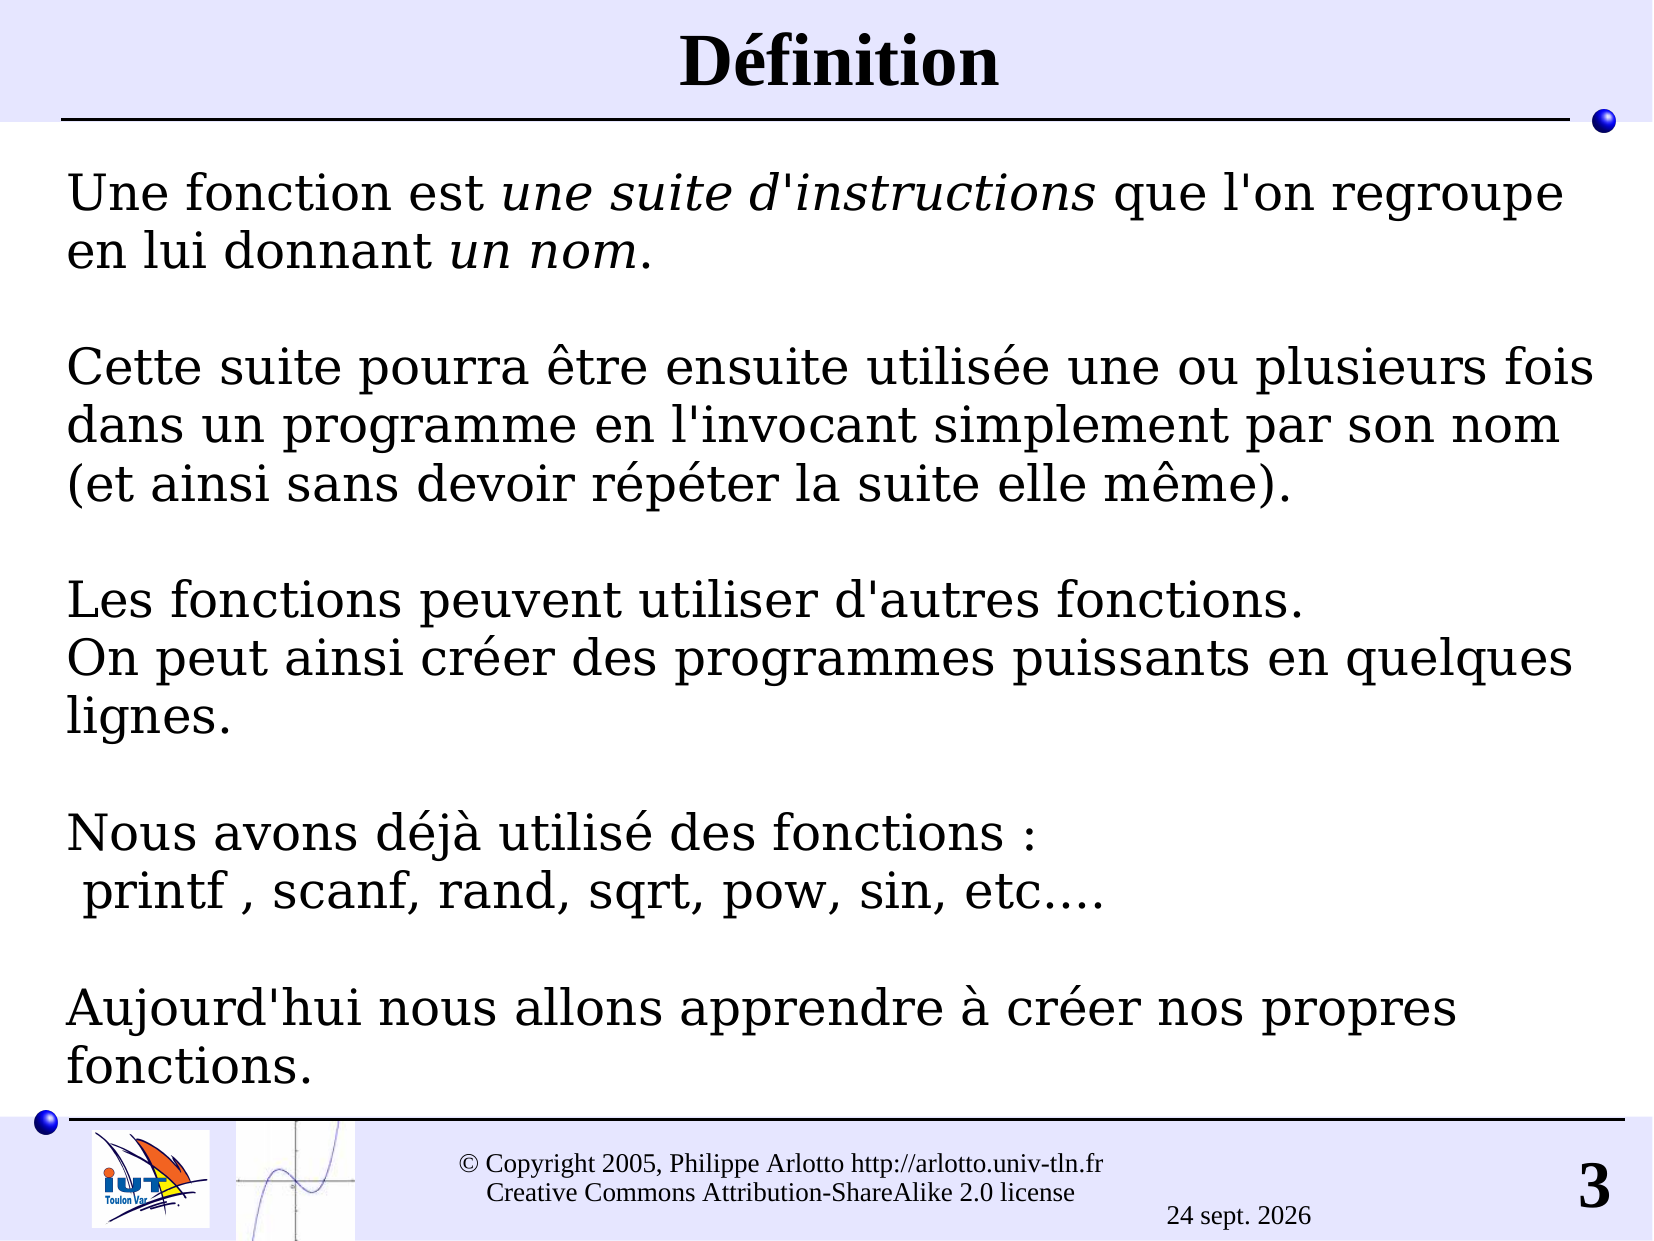

# Définition
Une fonction est une suite d'instructions que l'on regroupe
en lui donnant un nom.
Cette suite pourra être ensuite utilisée une ou plusieurs fois
dans un programme en l'invocant simplement par son nom
(et ainsi sans devoir répéter la suite elle même).
Les fonctions peuvent utiliser d'autres fonctions.
On peut ainsi créer des programmes puissants en quelques
lignes.
Nous avons déjà utilisé des fonctions :
 printf , scanf, rand, sqrt, pow, sin, etc....
Aujourd'hui nous allons apprendre à créer nos propres
fonctions.